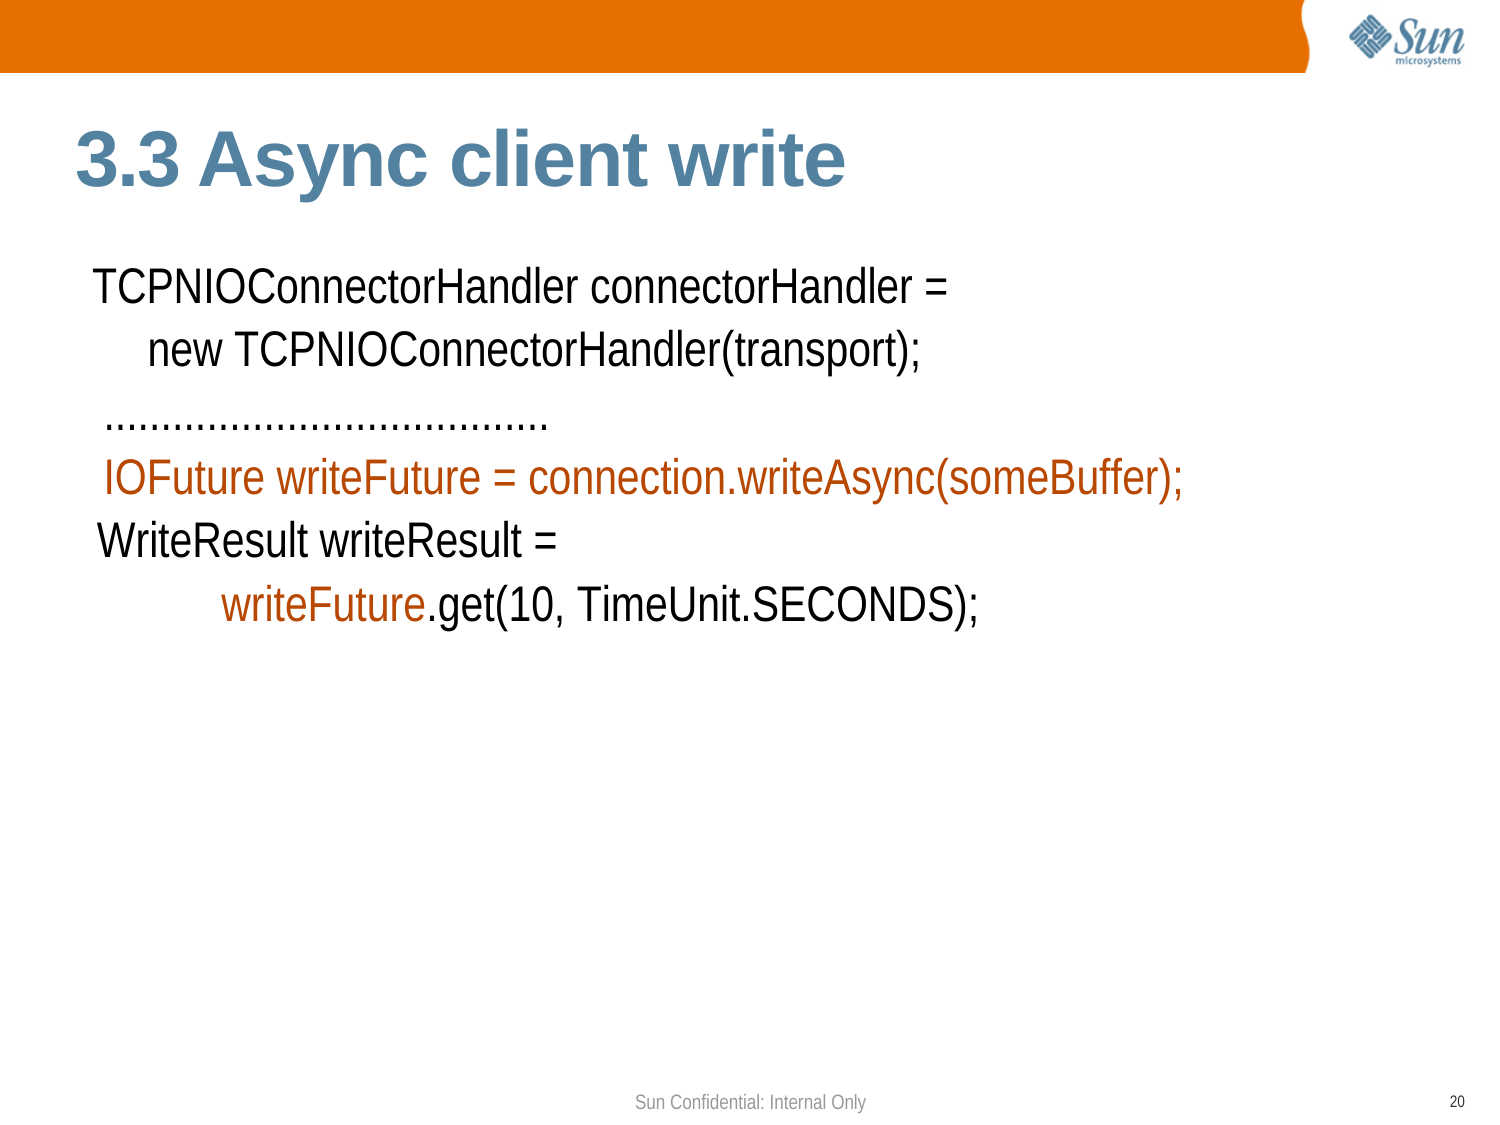

# 3.3 Async client write
 TCPNIOConnectorHandler connectorHandler =
		new TCPNIOConnectorHandler(transport);
 .......................................
 IOFuture writeFuture = connection.writeAsync(someBuffer);
	 WriteResult writeResult =
			writeFuture.get(10, TimeUnit.SECONDS);